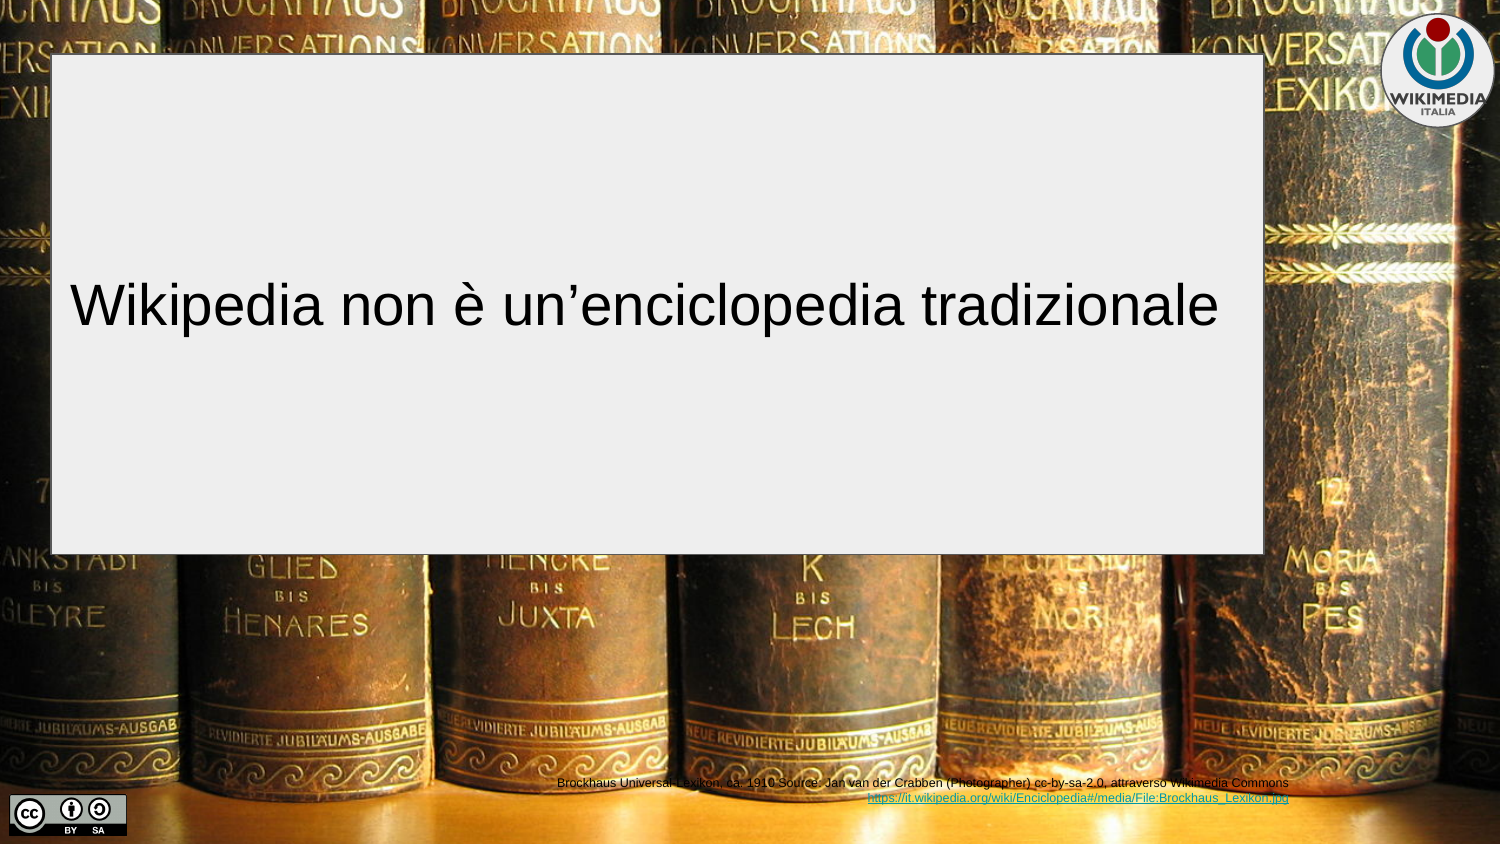

# Wikipedia non è un’enciclopedia tradizionale
Brockhaus Universal-Lexikon, ca. 1910 Source: Jan van der Crabben (Photographer) cc-by-sa-2.0, attraverso Wikimedia Commons
https://it.wikipedia.org/wiki/Enciclopedia#/media/File:Brockhaus_Lexikon.jpg